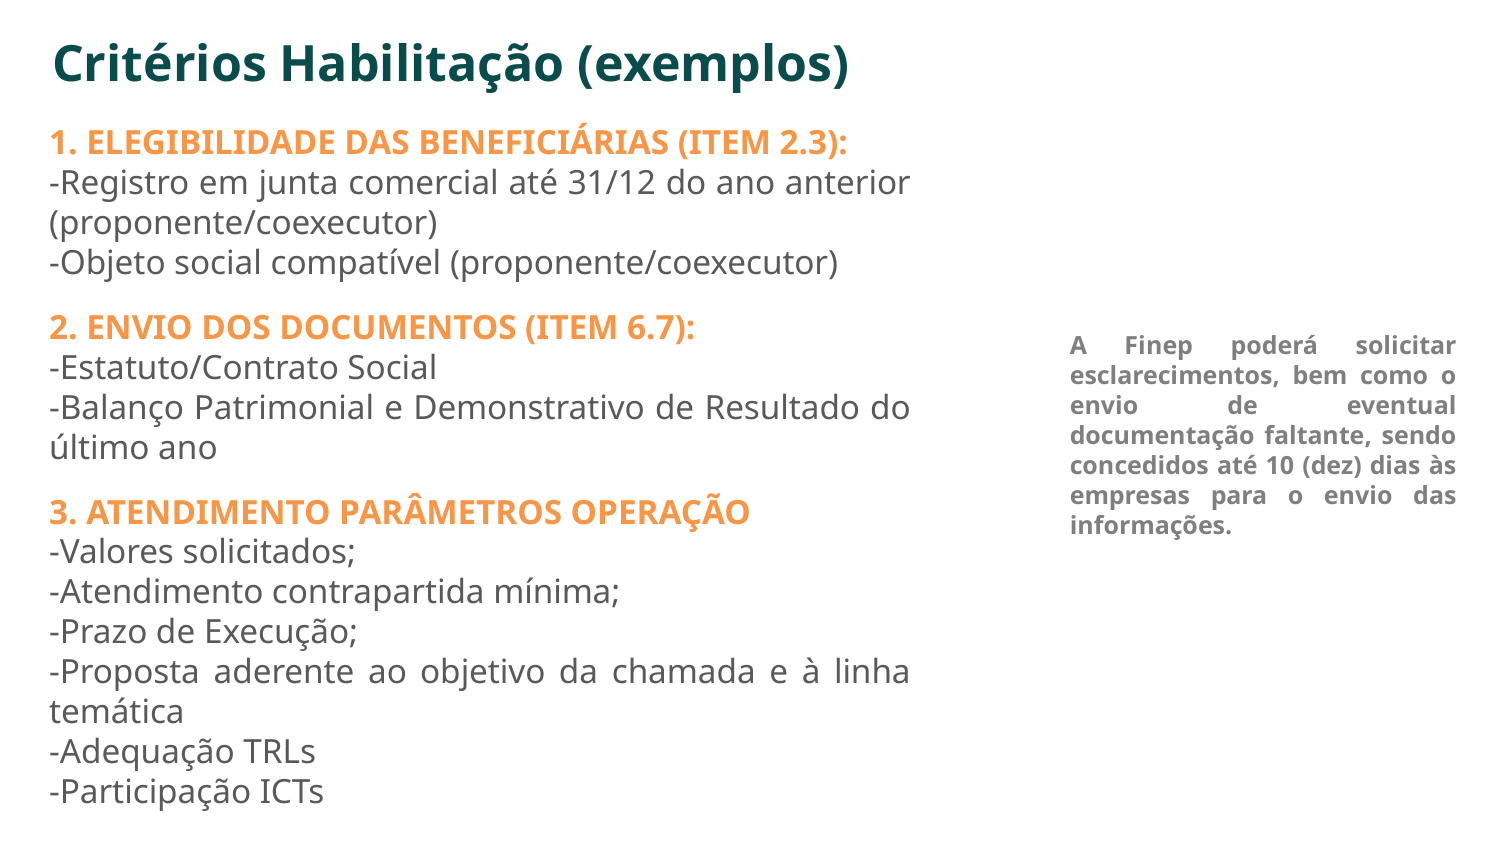

Critérios Habilitação (exemplos)
1. ELEGIBILIDADE DAS BENEFICIÁRIAS (ITEM 2.3):
-Registro em junta comercial até 31/12 do ano anterior (proponente/coexecutor)
-Objeto social compatível (proponente/coexecutor)
2. ENVIO DOS DOCUMENTOS (ITEM 6.7):
-Estatuto/Contrato Social
-Balanço Patrimonial e Demonstrativo de Resultado do último ano
3. ATENDIMENTO PARÂMETROS OPERAÇÃO
-Valores solicitados;
-Atendimento contrapartida mínima;
-Prazo de Execução;
-Proposta aderente ao objetivo da chamada e à linha temática
-Adequação TRLs
-Participação ICTs
4. CAPACIDADE FINANCEIRA
A Finep poderá solicitar esclarecimentos, bem como o envio de eventual documentação faltante, sendo concedidos até 10 (dez) dias às empresas para o envio das informações.